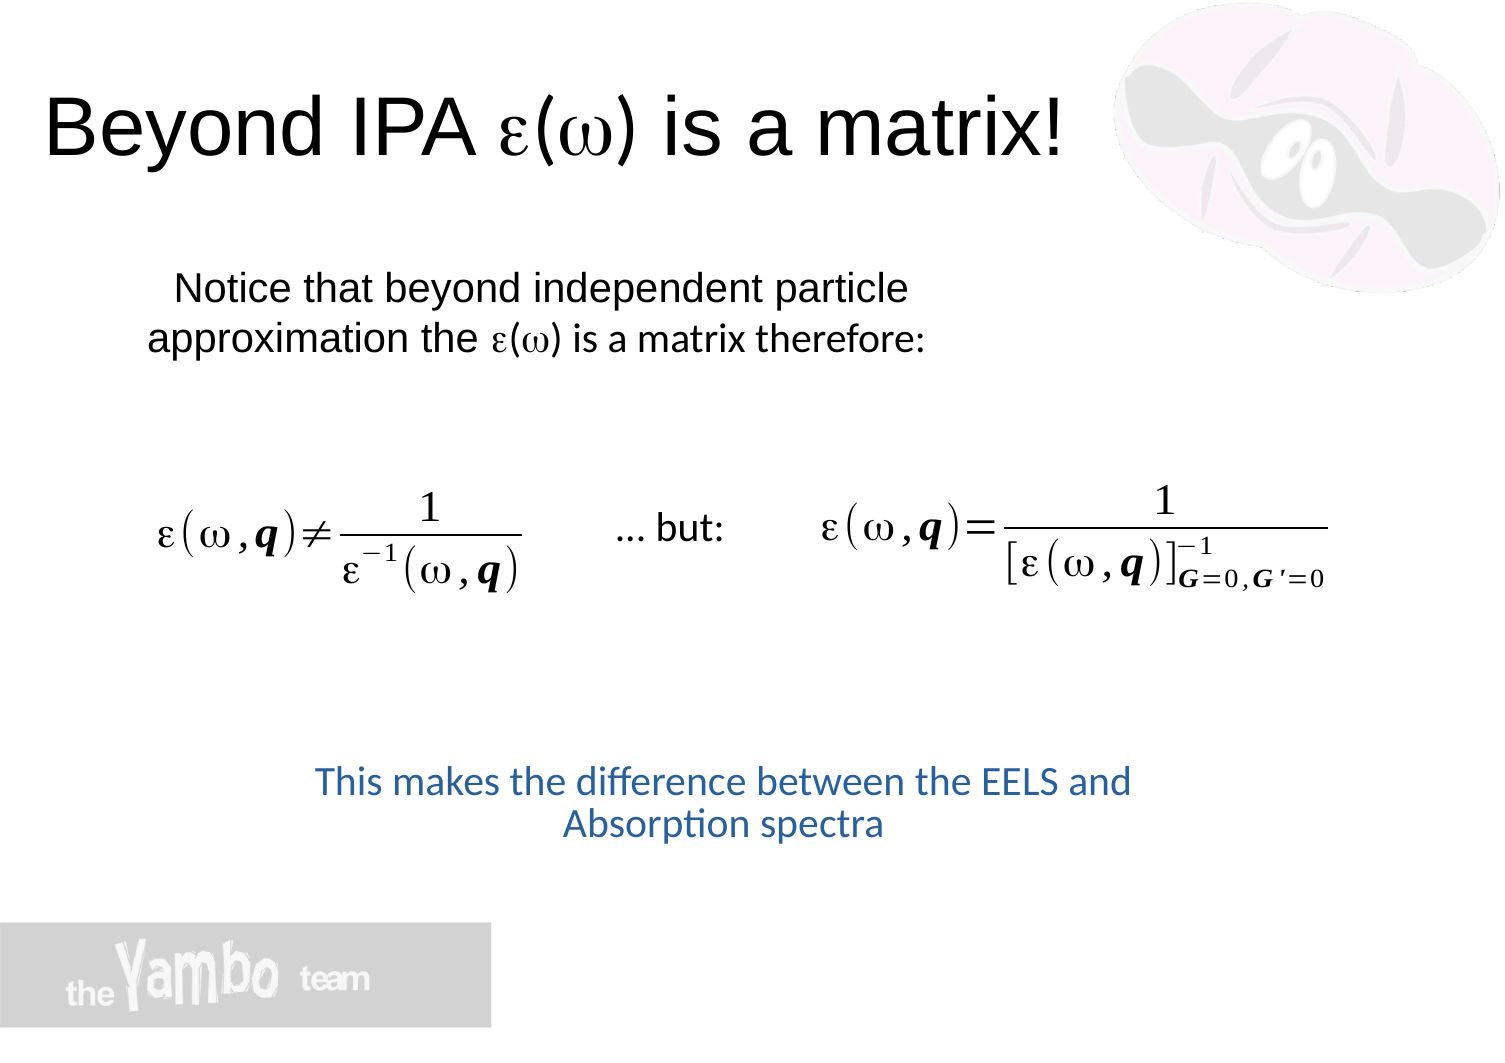

Beyond IPA e(w) is a matrix!
Notice that beyond independent particle approximation the e(w) is a matrix therefore:
... but:
This makes the difference between the EELS and Absorption spectra